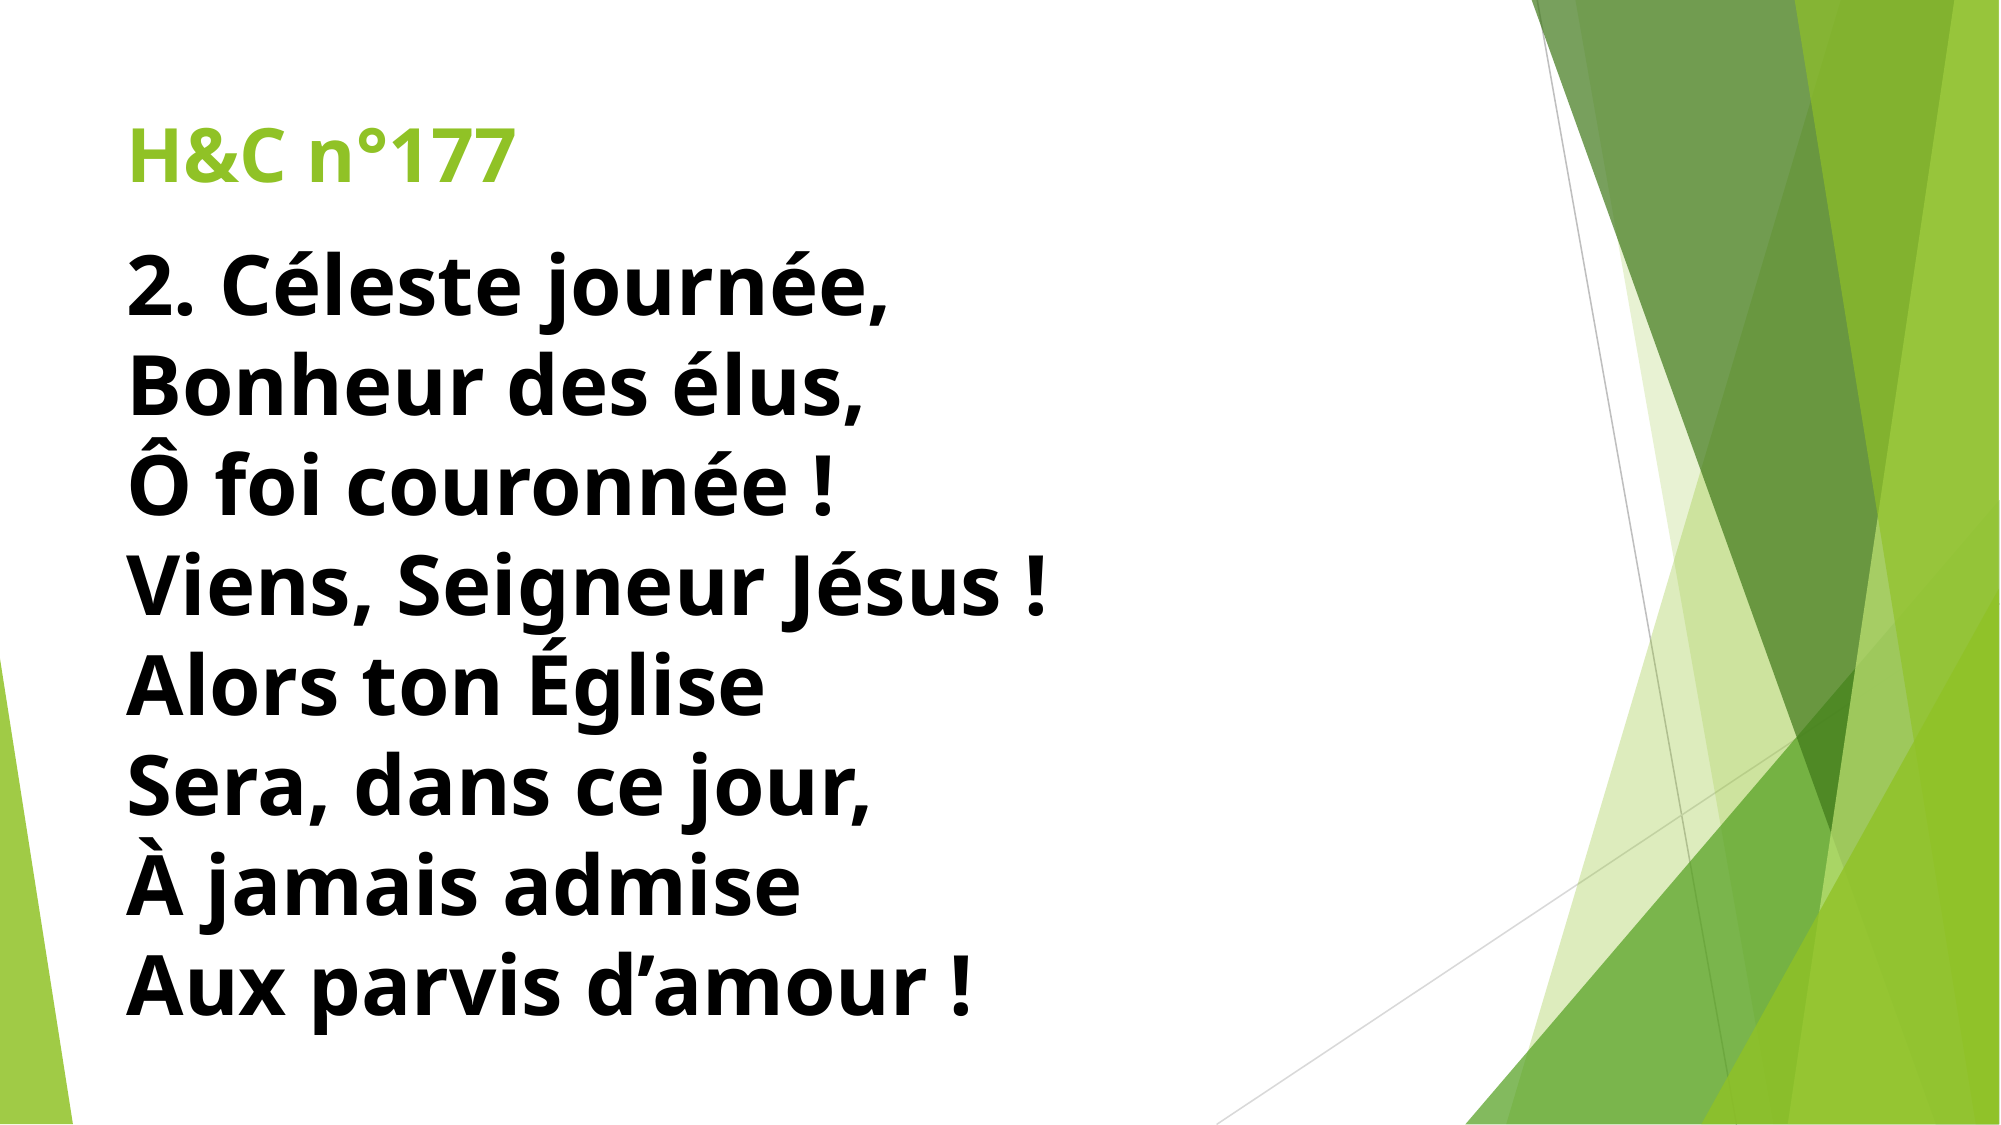

H&C n°177
2. Céleste journée,
Bonheur des élus,
Ô foi couronnée !
Viens, Seigneur Jésus !
Alors ton Église
Sera, dans ce jour,
À jamais admise
Aux parvis d’amour !